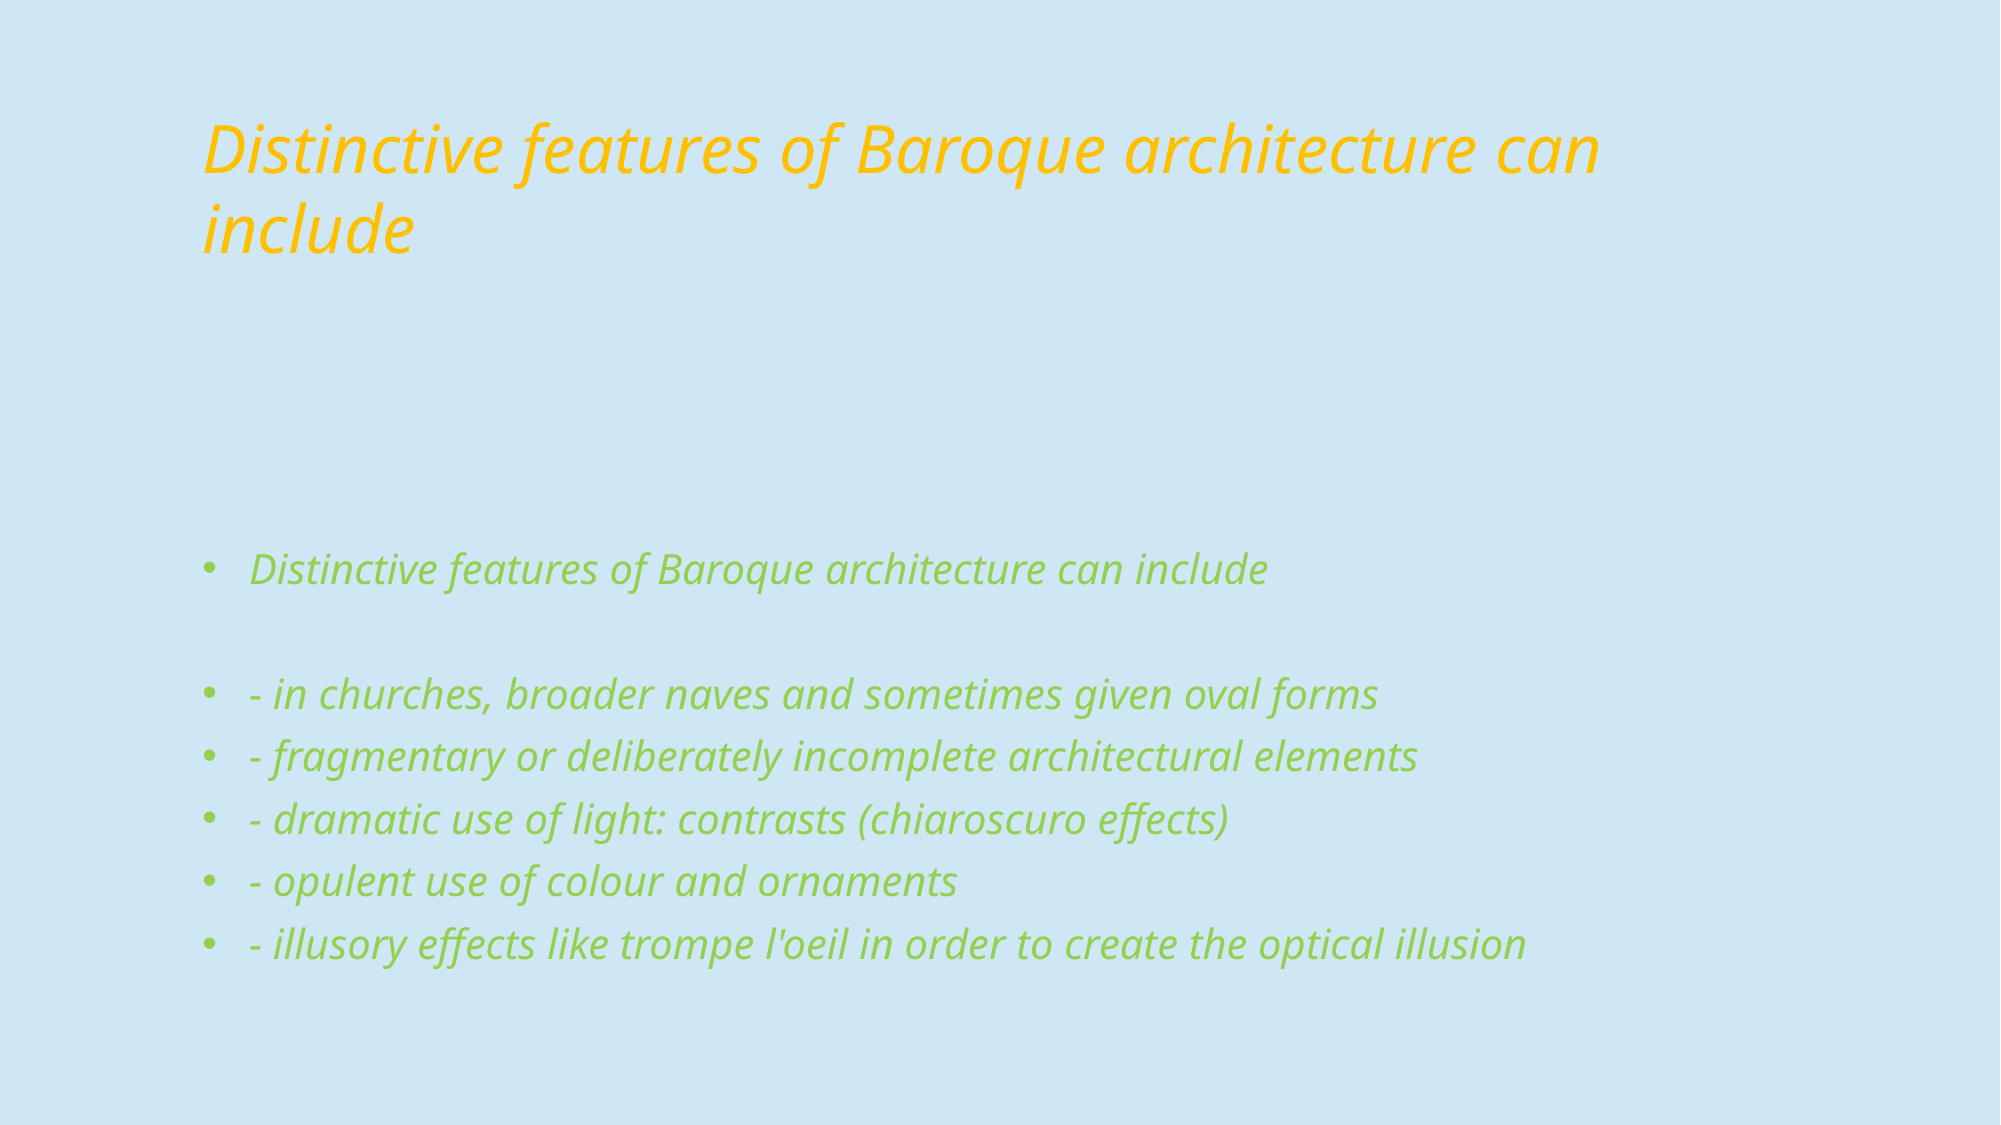

# Distinctive features of Baroque architecture can include
Distinctive features of Baroque architecture can include
- in churches, broader naves and sometimes given oval forms
- fragmentary or deliberately incomplete architectural elements
- dramatic use of light: contrasts (chiaroscuro effects)
- opulent use of colour and ornaments
- illusory effects like trompe l'oeil in order to create the optical illusion